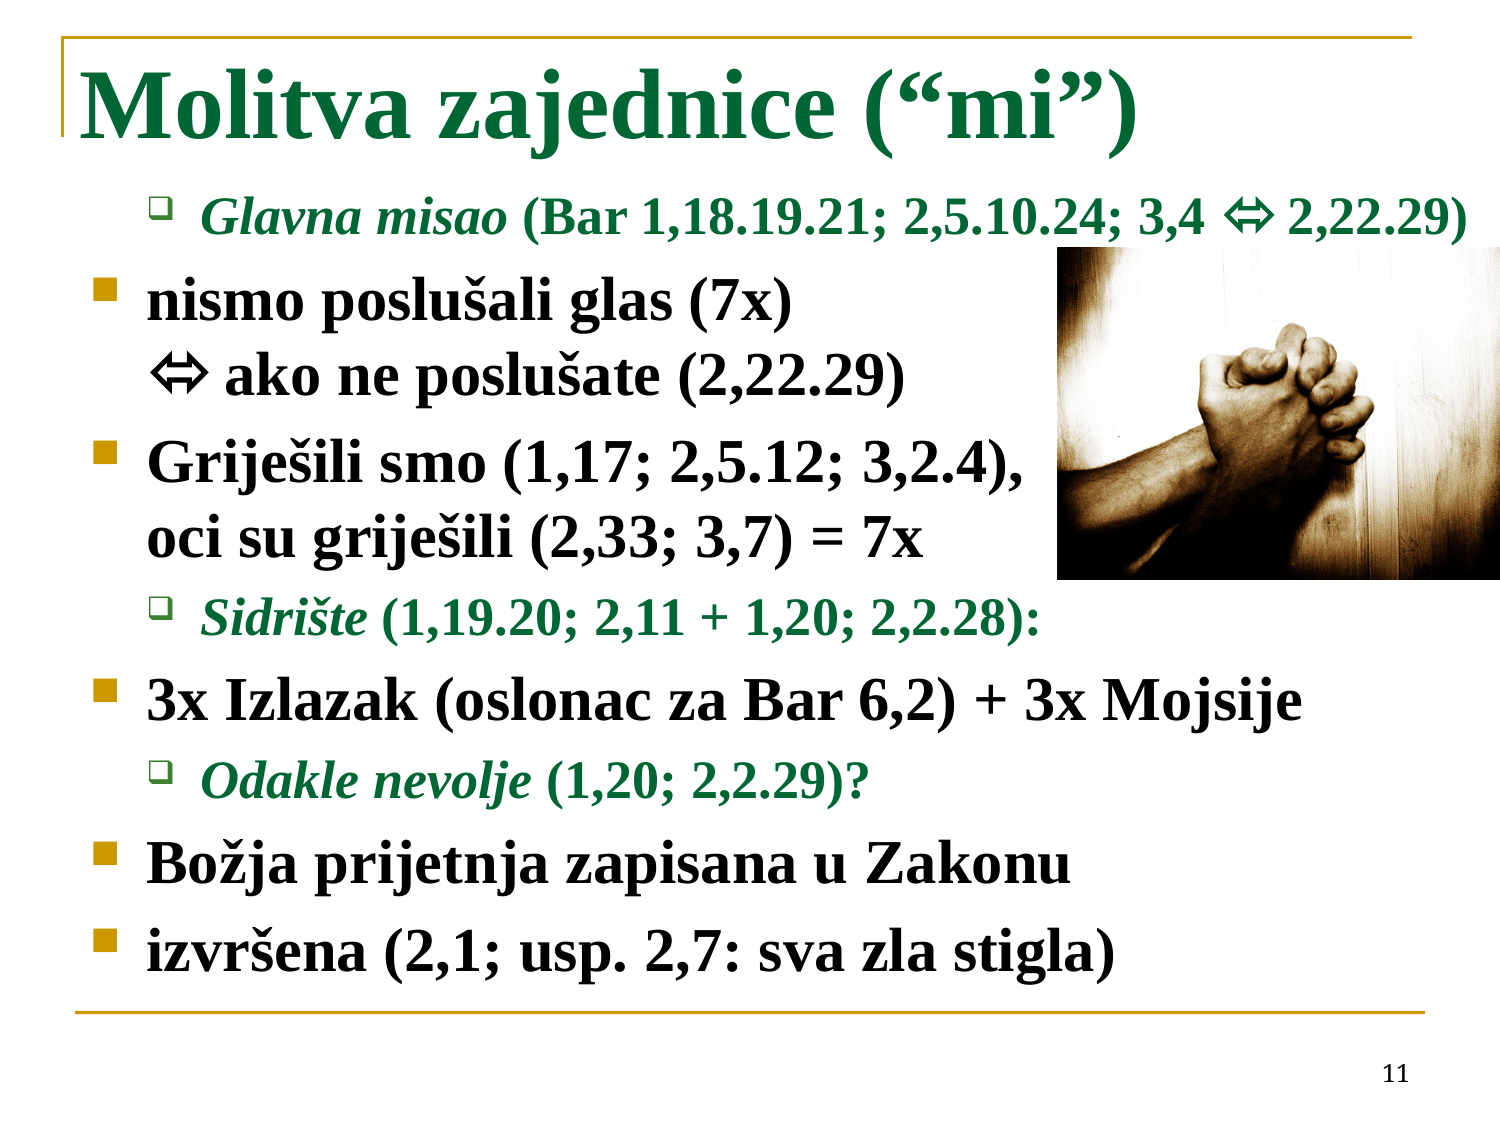

# Molitva zajednice (“mi”)
Glavna misao (Bar 1,18.19.21; 2,5.10.24; 3,4  2,22.29)
nismo poslušali glas (7x)
 ako ne poslušate (2,22.29)
Griješili smo (1,17; 2,5.12; 3,2.4),
oci su griješili (2,33; 3,7) = 7x
Sidrište (1,19.20; 2,11 + 1,20; 2,2.28):
3x Izlazak (oslonac za Bar 6,2) + 3x Mojsije
Odakle nevolje (1,20; 2,2.29)?
Božja prijetnja zapisana u Zakonu
izvršena (2,1; usp. 2,7: sva zla stigla)